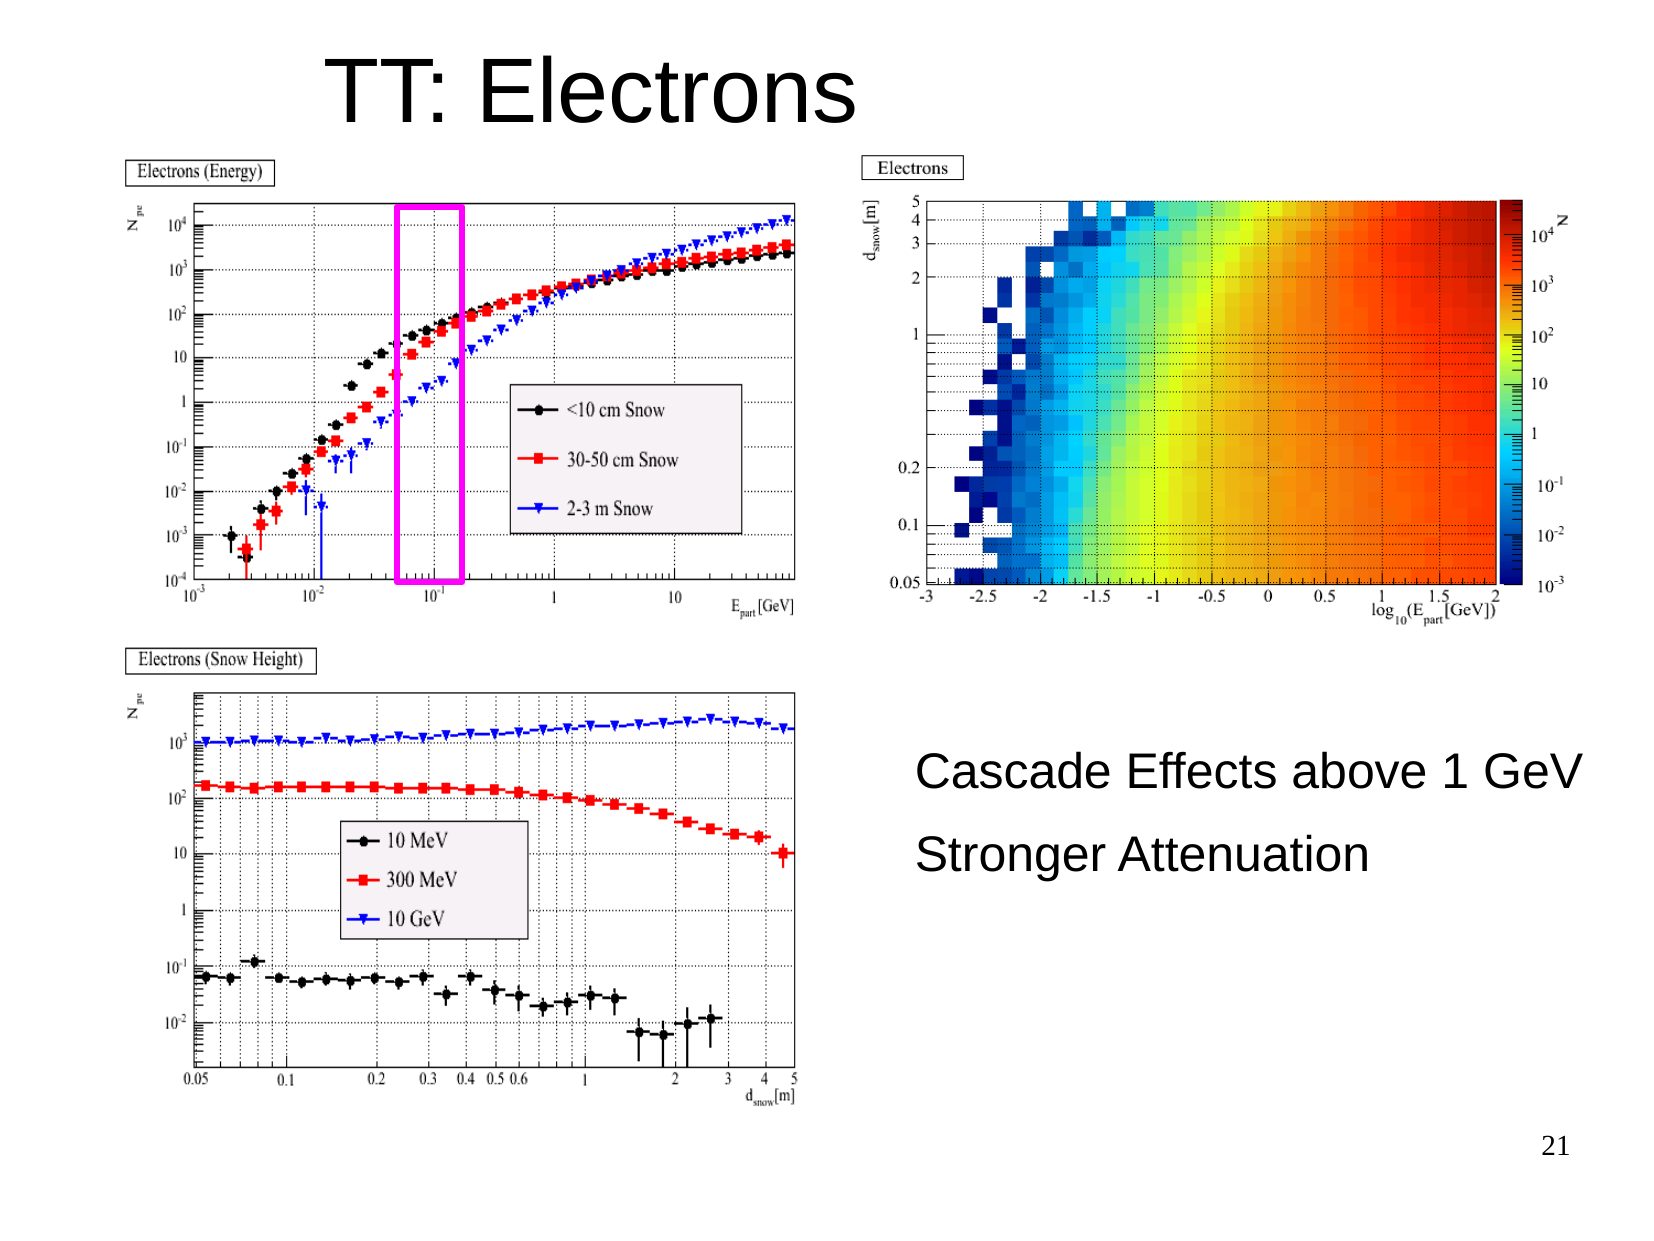

TT: Electrons
Cascade Effects above 1 GeV
Stronger Attenuation
21